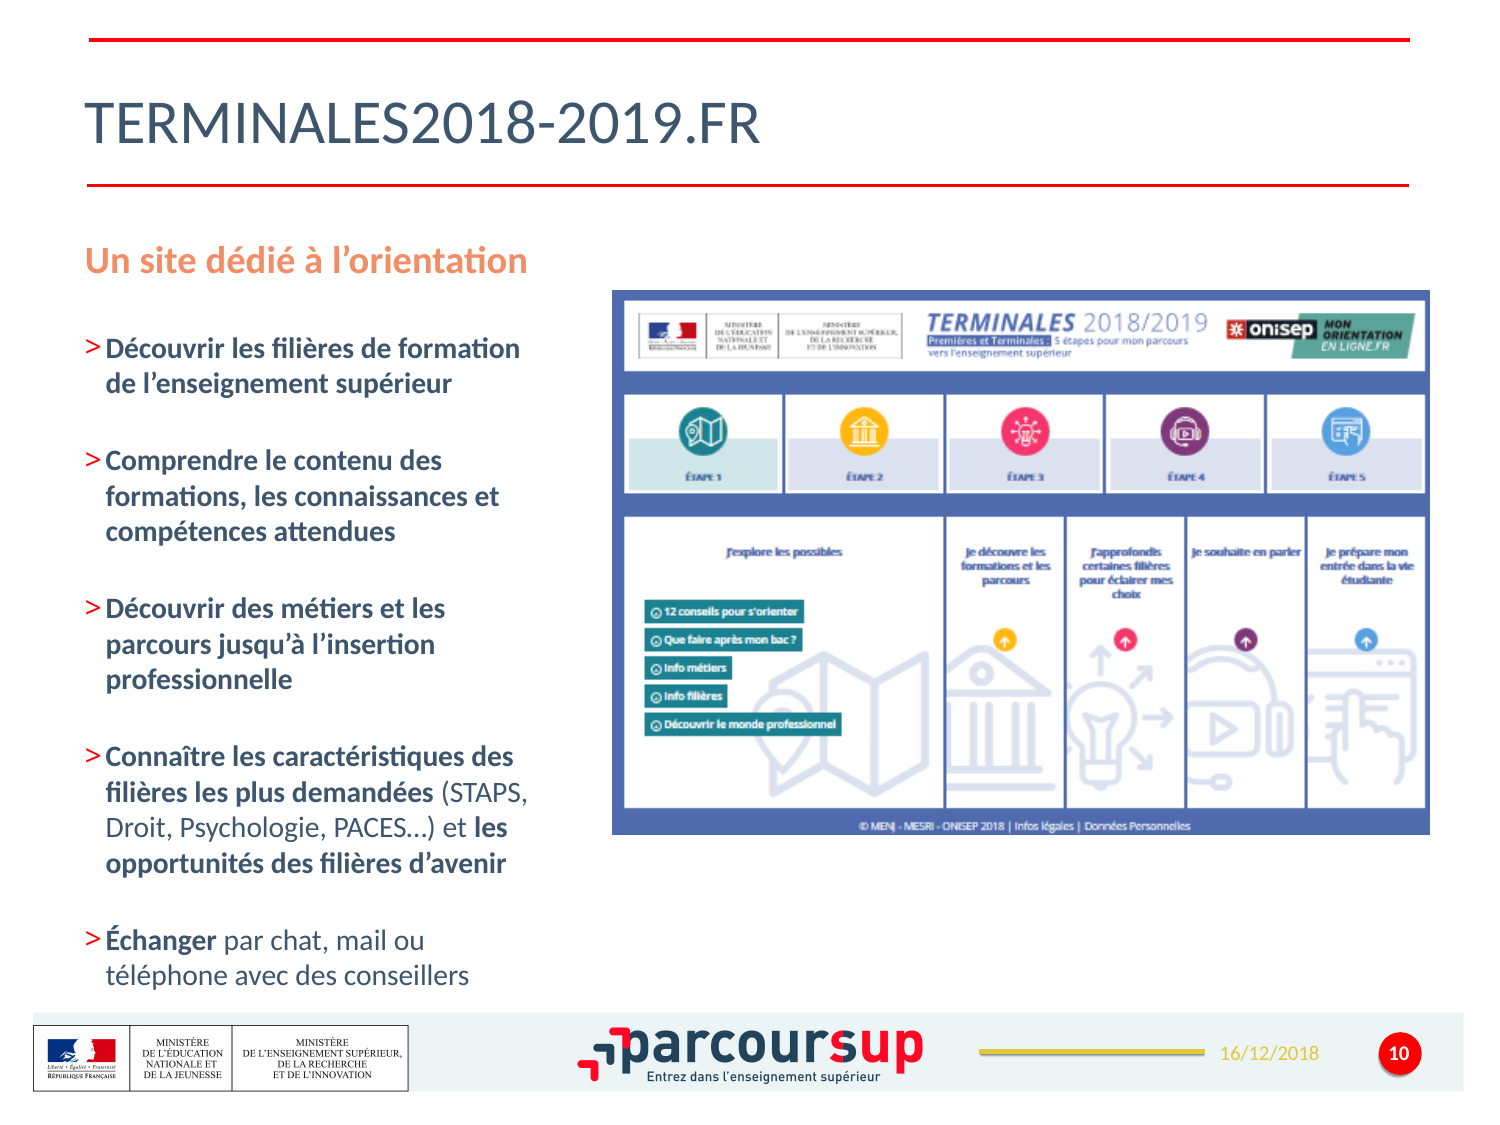

# Terminales2018-2019.FR
Un site dédié à l’orientation
Découvrir les filières de formation de l’enseignement supérieur
Comprendre le contenu des formations, les connaissances et compétences attendues
Découvrir des métiers et les parcours jusqu’à l’insertion professionnelle
Connaître les caractéristiques des filières les plus demandées (STAPS, Droit, Psychologie, PACES…) et les opportunités des filières d’avenir
Échanger par chat, mail ou téléphone avec des conseillers